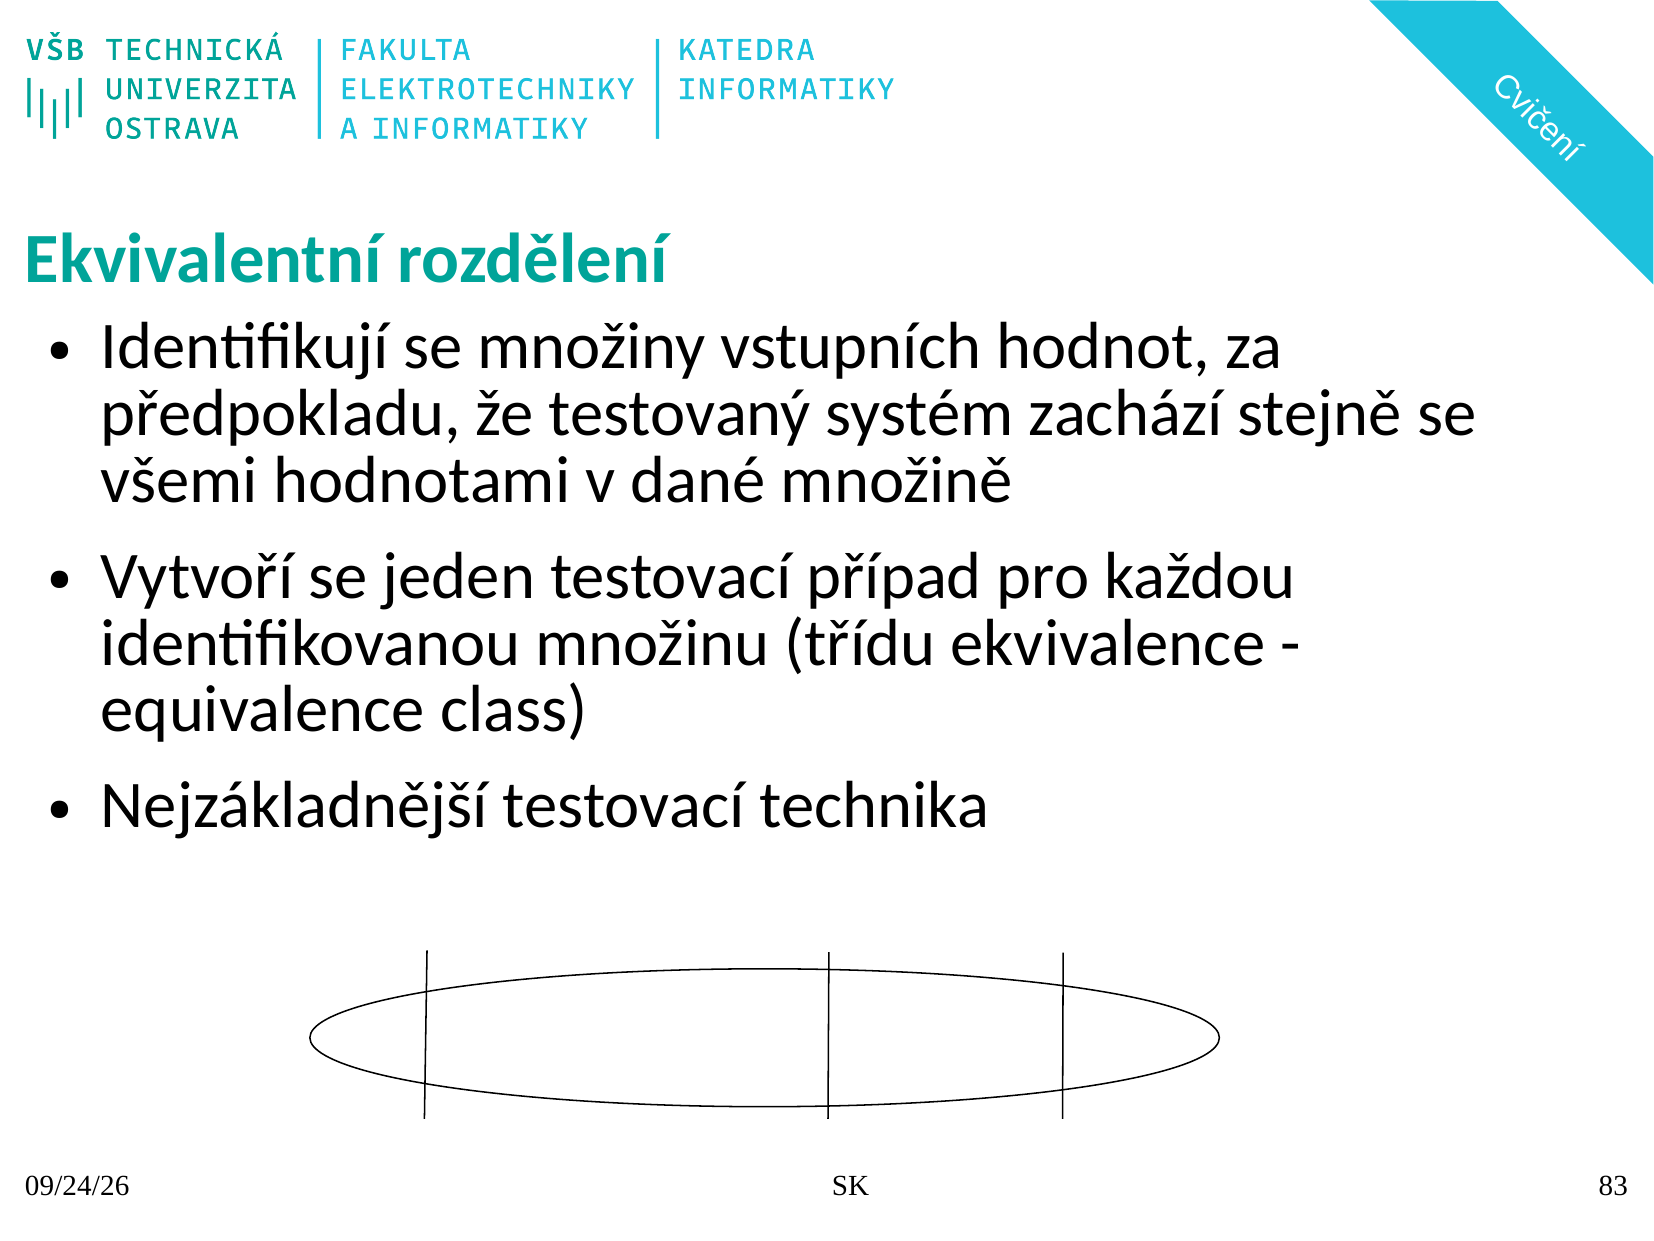

Cvičení
# Ekvivalentní rozdělení
Identifikují se množiny vstupních hodnot, za předpokladu, že testovaný systém zachází stejně se všemi hodnotami v dané množině
Vytvoří se jeden testovací případ pro každou identifikovanou množinu (třídu ekvivalence - equivalence class)
Nejzákladnější testovací technika
SK
83